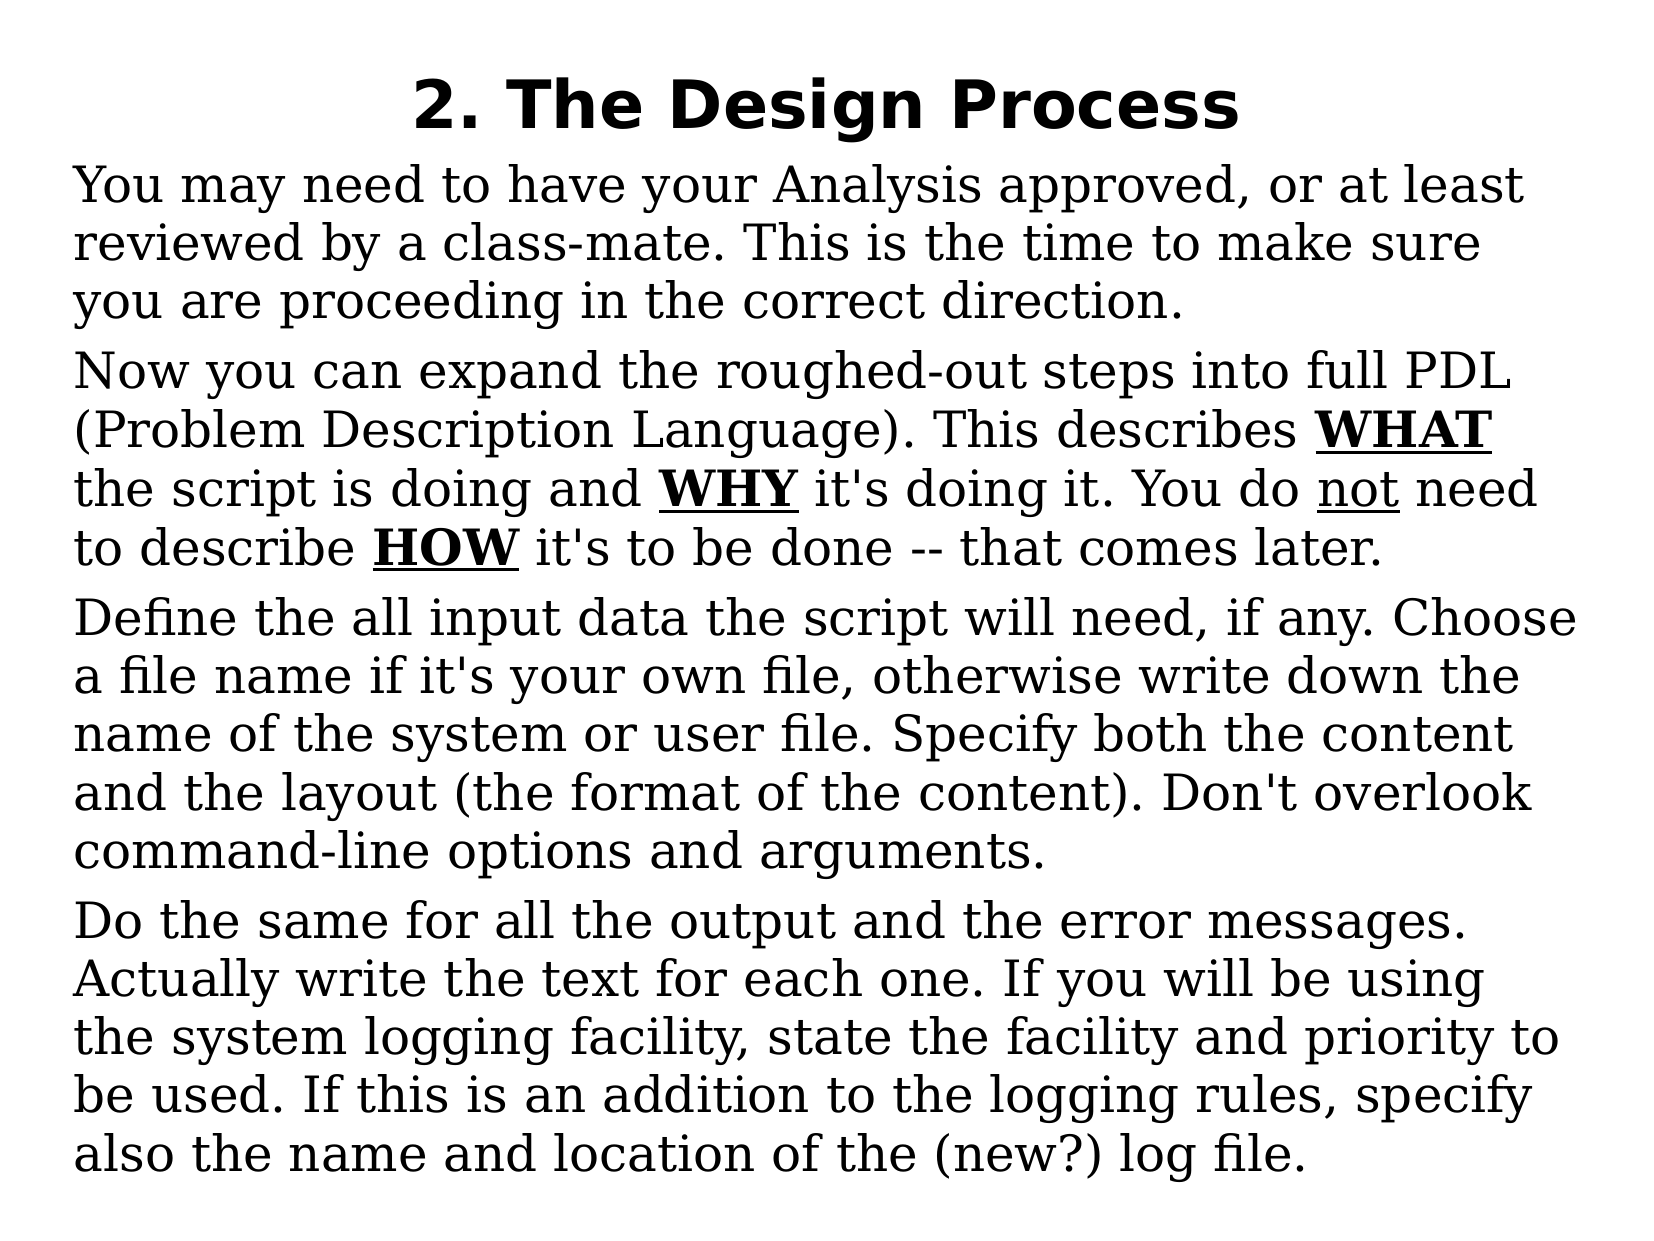

2. The Design Process
You may need to have your Analysis approved, or at least reviewed by a class-mate. This is the time to make sure you are proceeding in the correct direction.
Now you can expand the roughed-out steps into full PDL (Problem Description Language). This describes WHAT the script is doing and WHY it's doing it. You do not need to describe HOW it's to be done -- that comes later.
Define the all input data the script will need, if any. Choose a file name if it's your own file, otherwise write down the name of the system or user file. Specify both the content and the layout (the format of the content). Don't overlook command-line options and arguments.
Do the same for all the output and the error messages. Actually write the text for each one. If you will be using the system logging facility, state the facility and priority to be used. If this is an addition to the logging rules, specify also the name and location of the (new?) log file.